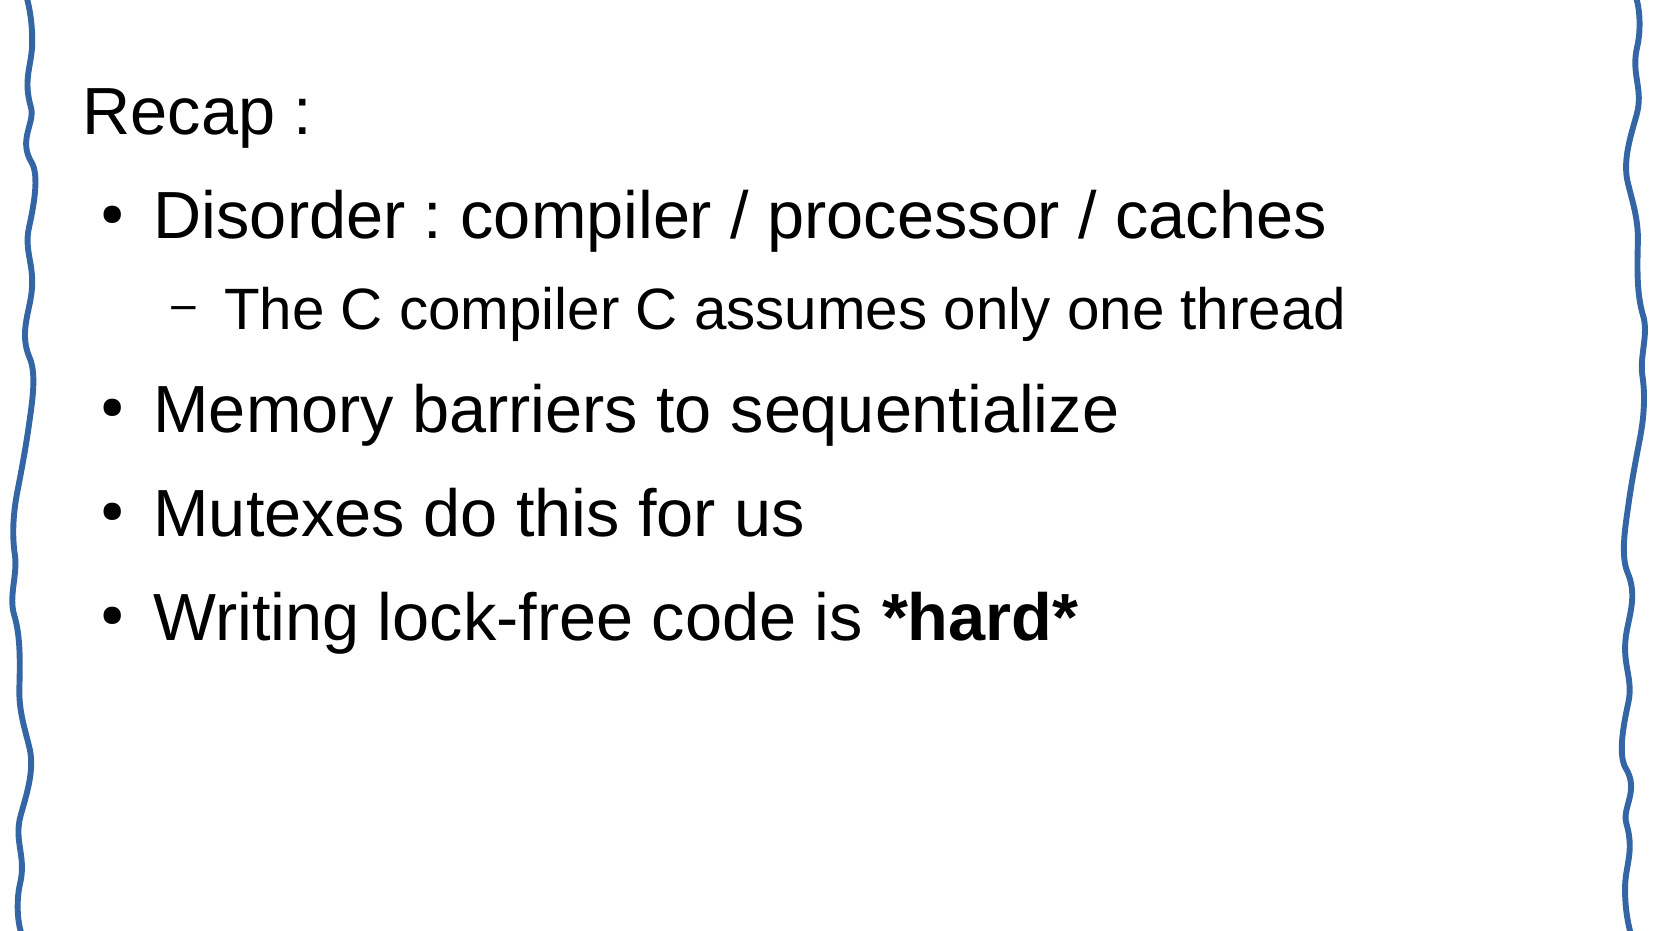

# Recap :
Disorder : compiler / processor / caches
The C compiler C assumes only one thread
Memory barriers to sequentialize
Mutexes do this for us
Writing lock-free code is *hard*